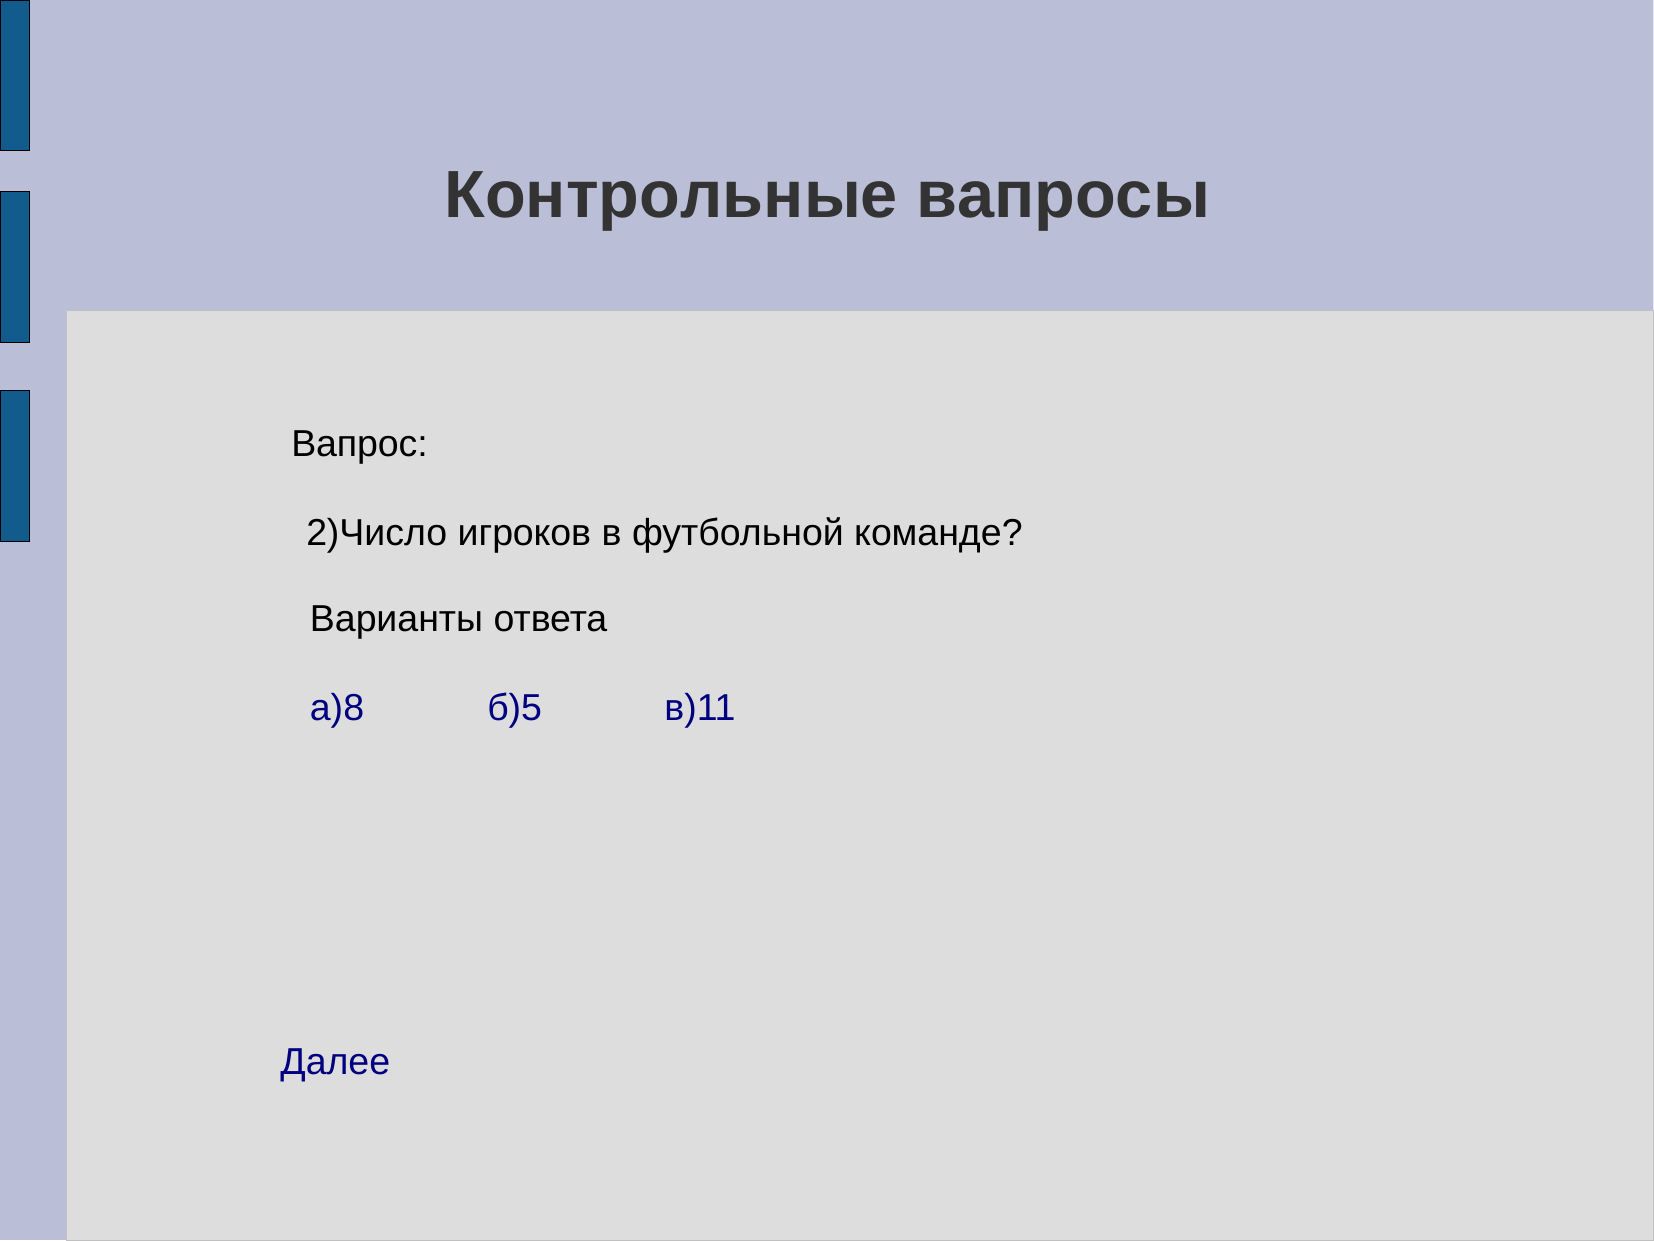

# Контрольные вапросы
Вапрос:
2)Число игроков в футбольной команде?
Варианты ответа
а)8
б)5
в)11
Далее